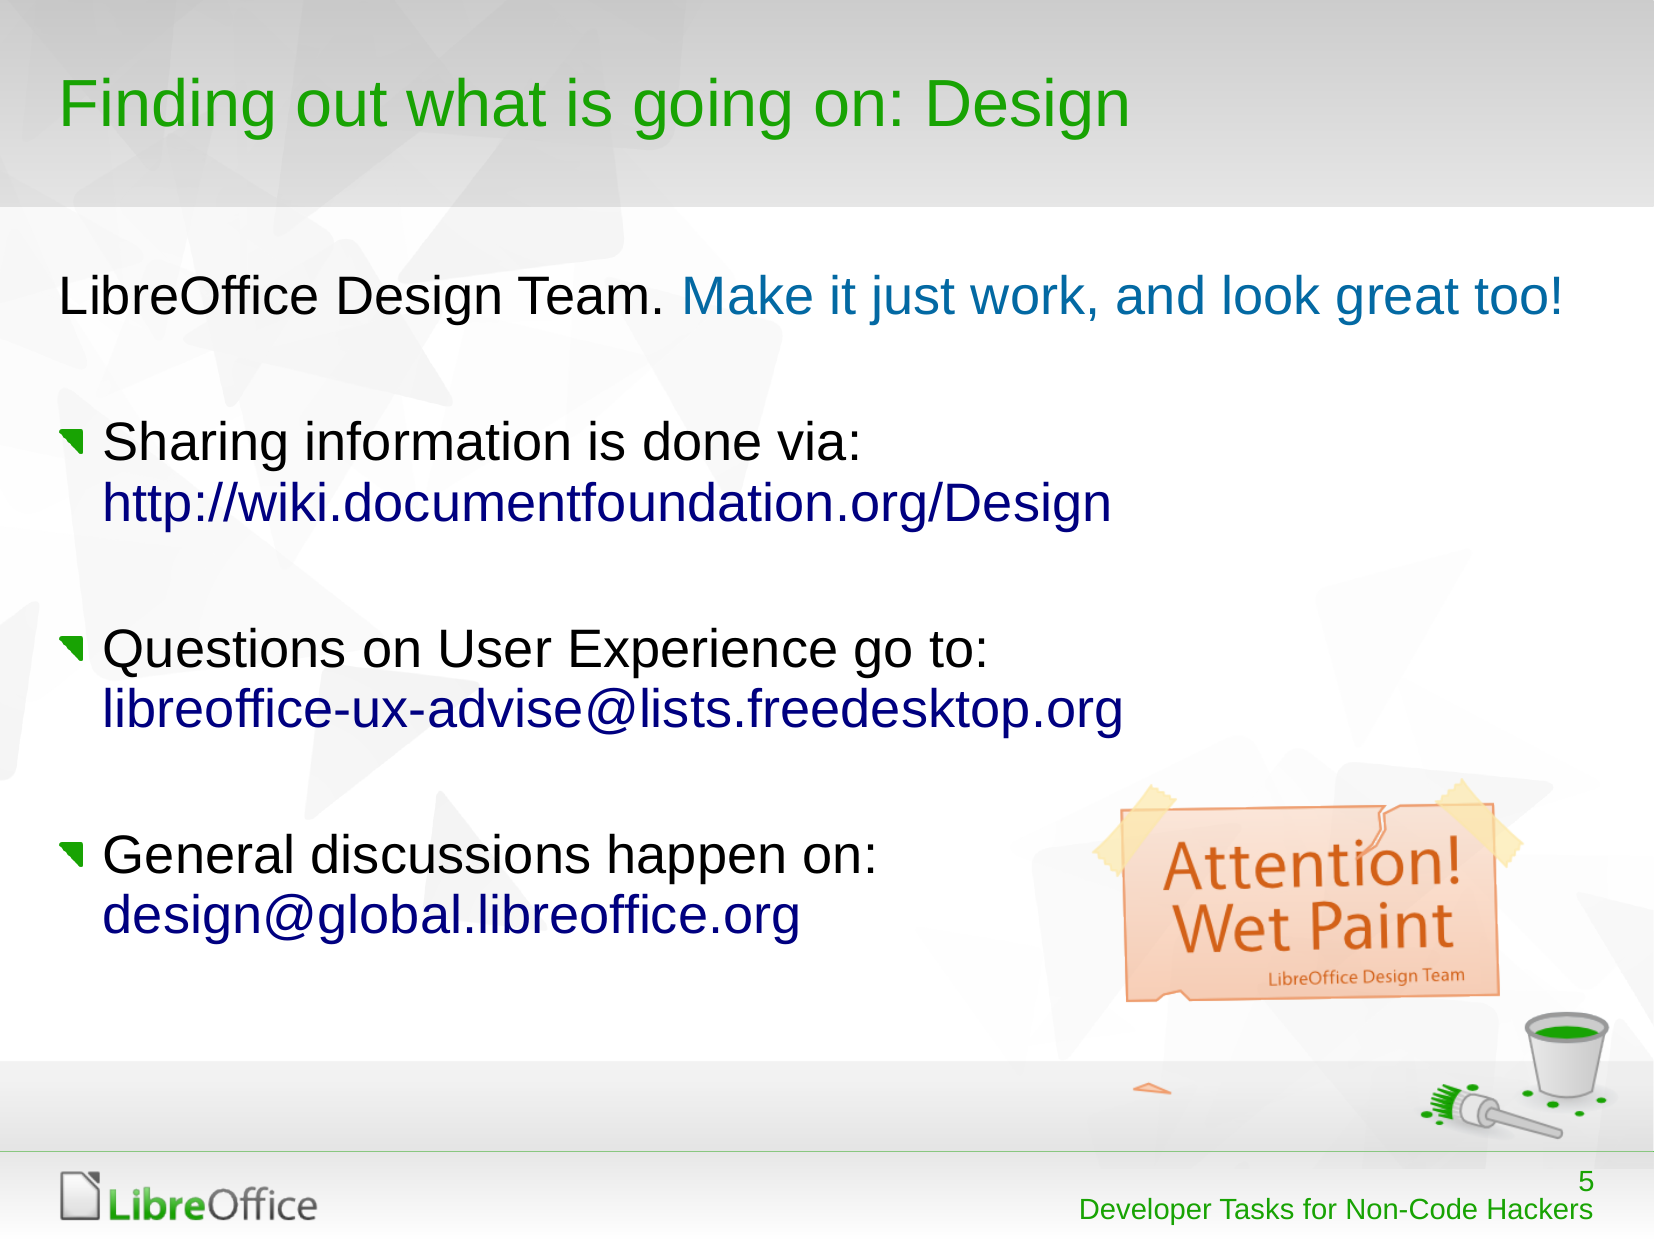

# Finding out what is going on: Design
LibreOffice Design Team. Make it just work, and look great too!
Sharing information is done via:
http://wiki.documentfoundation.org/Design
Questions on User Experience go to:
libreoffice-ux-advise@lists.freedesktop.org
General discussions happen on:
design@global.libreoffice.org
5
Developer Tasks for Non-Code Hackers